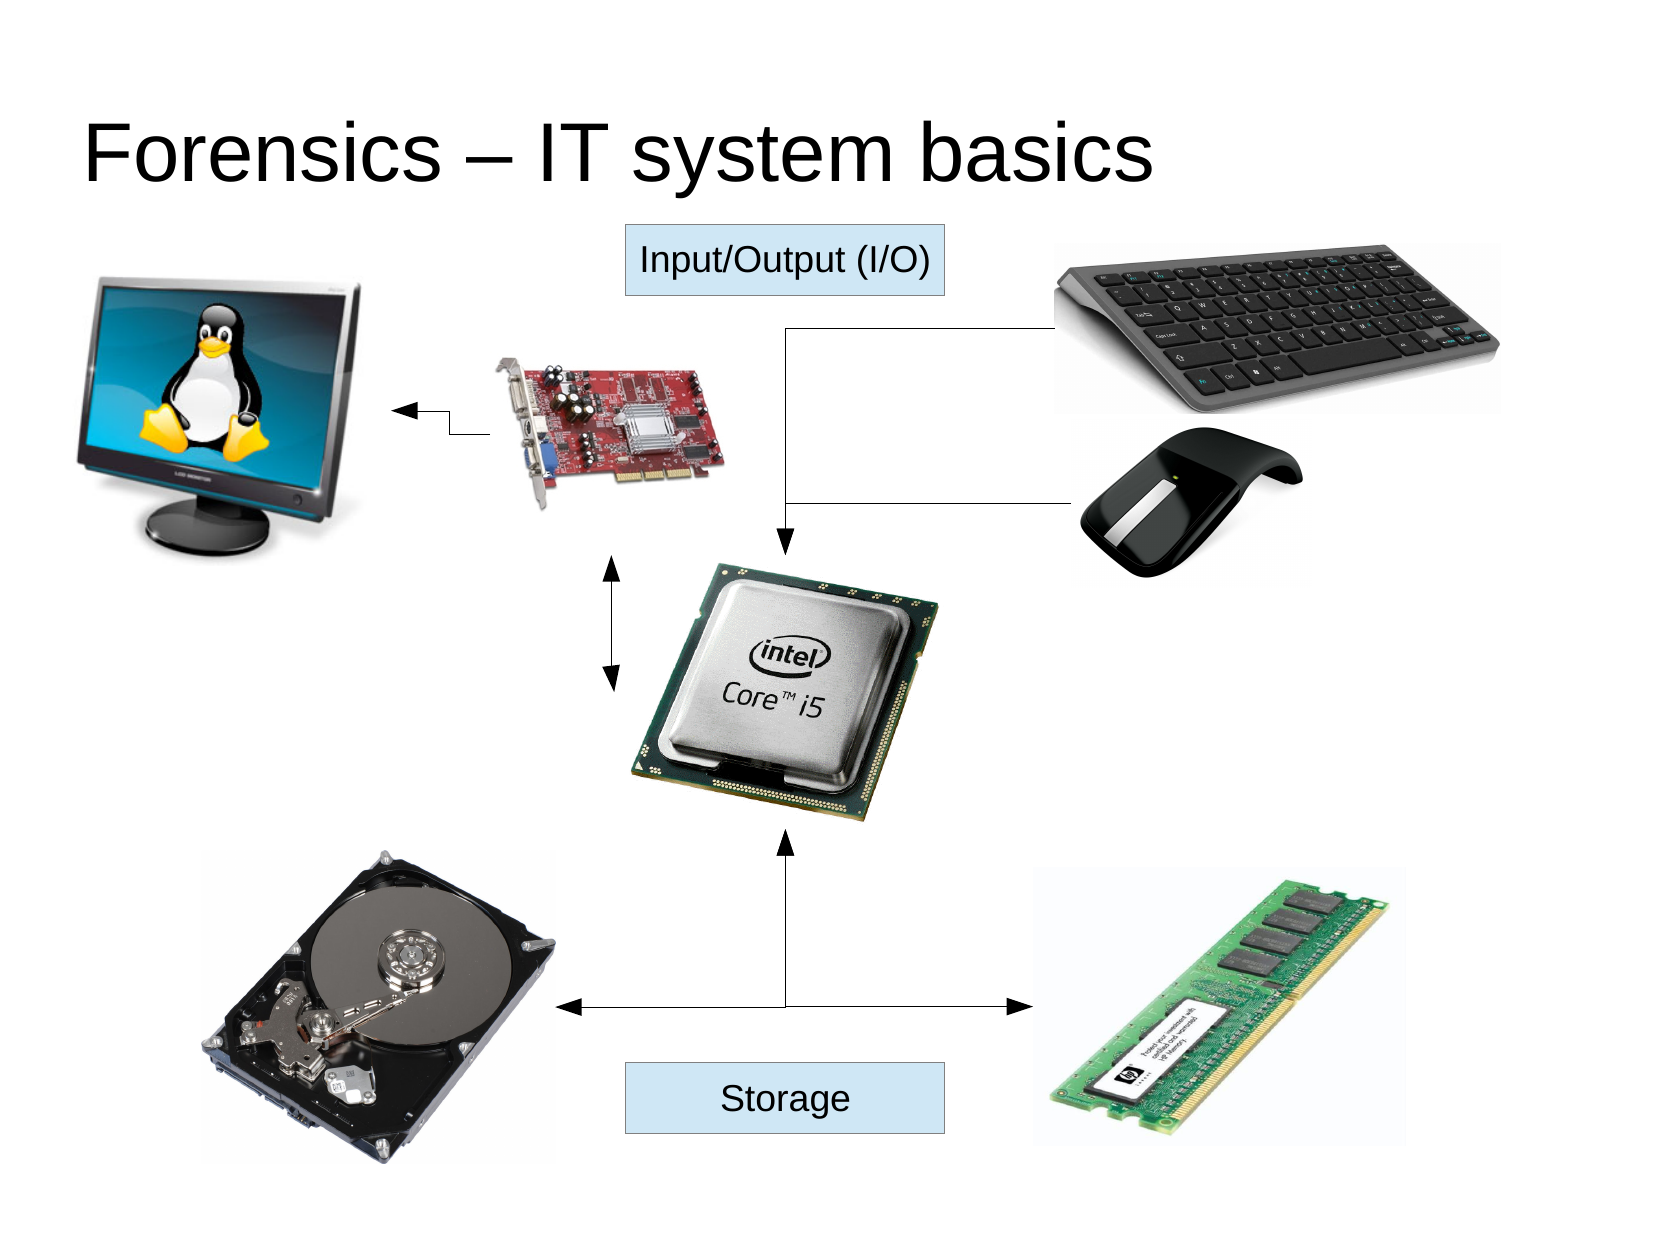

# Forensics – IT system basics
Input/Output (I/O)
Storage